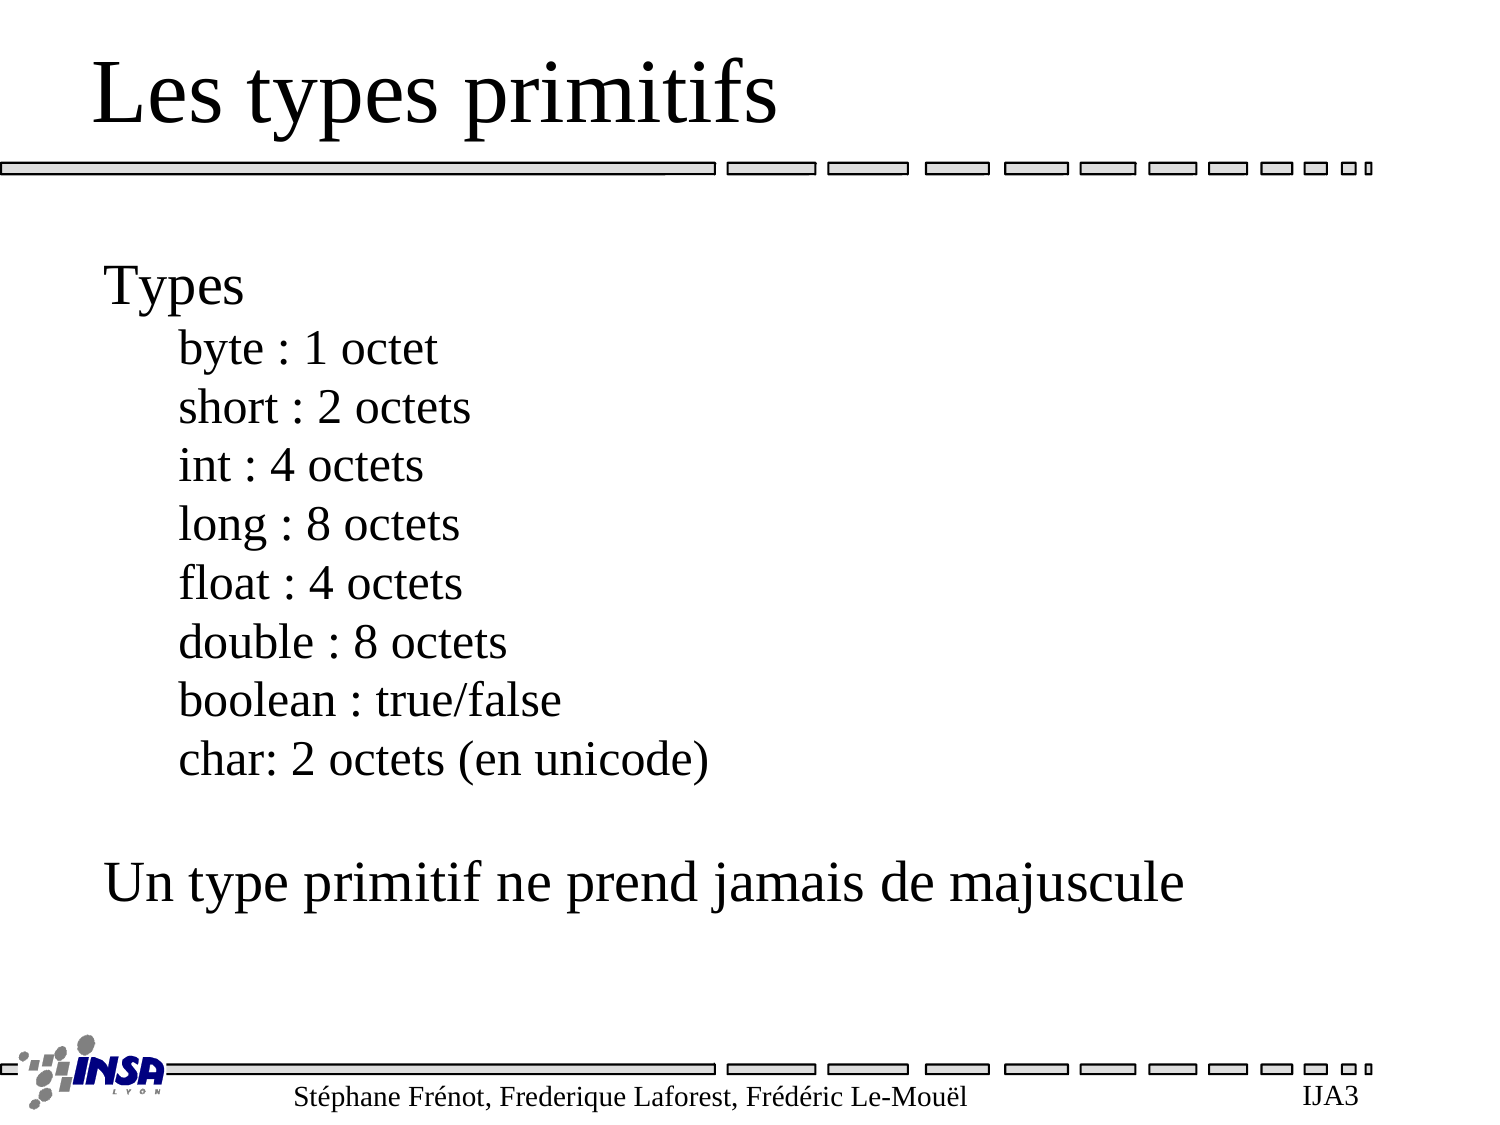

# Les types primitifs
Types
byte : 1 octet
short : 2 octets
int : 4 octets
long : 8 octets
float : 4 octets
double : 8 octets
boolean : true/false
char: 2 octets (en unicode)
Un type primitif ne prend jamais de majuscule